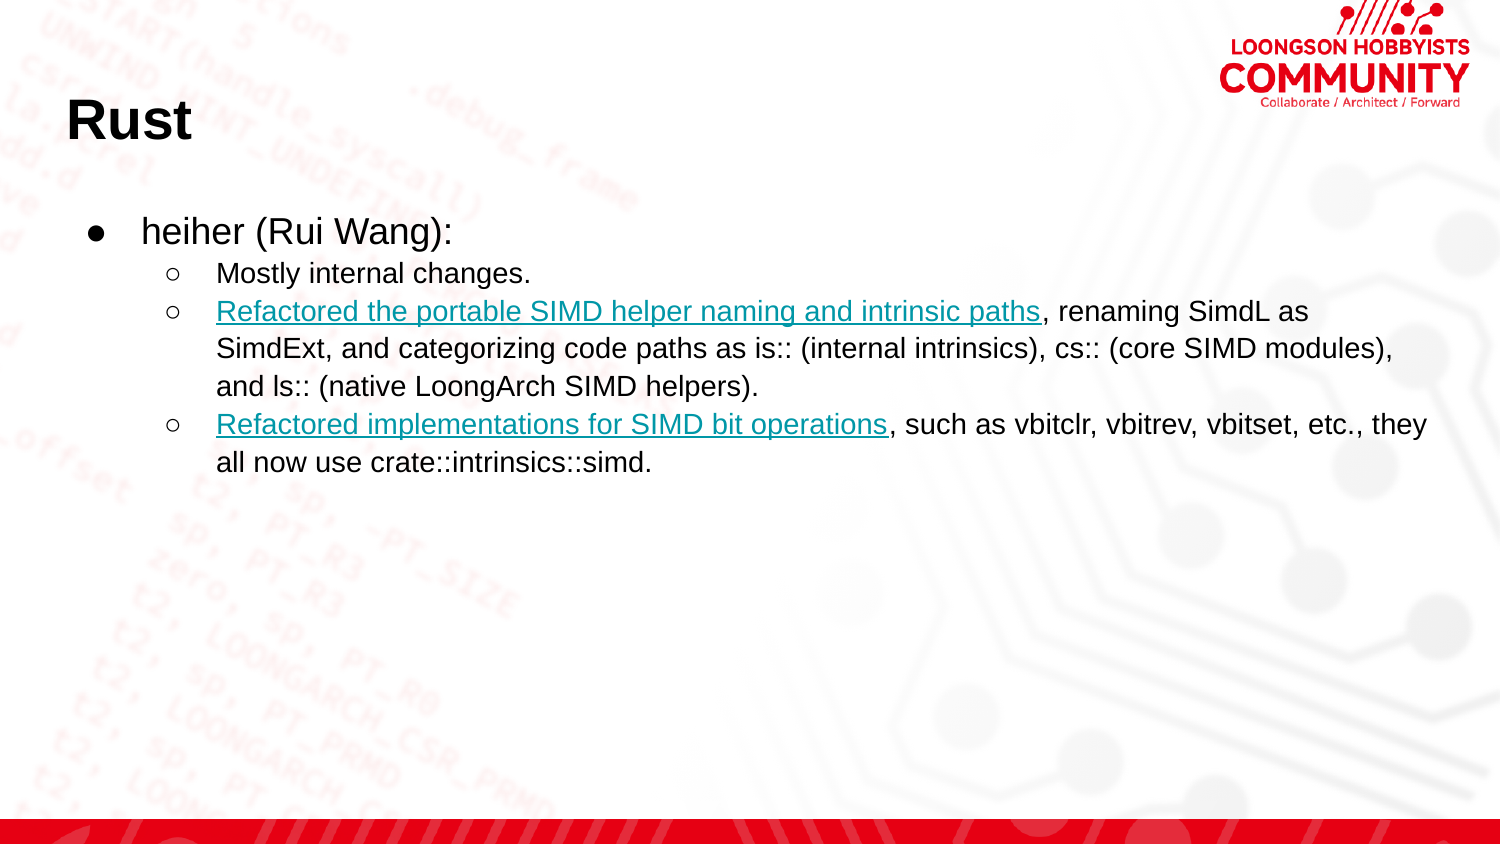

# Rust
heiher (Rui Wang):
Mostly internal changes.
Refactored the portable SIMD helper naming and intrinsic paths, renaming SimdL as SimdExt, and categorizing code paths as is:: (internal intrinsics), cs:: (core SIMD modules), and ls:: (native LoongArch SIMD helpers).
Refactored implementations for SIMD bit operations, such as vbitclr, vbitrev, vbitset, etc., they all now use crate::intrinsics::simd.